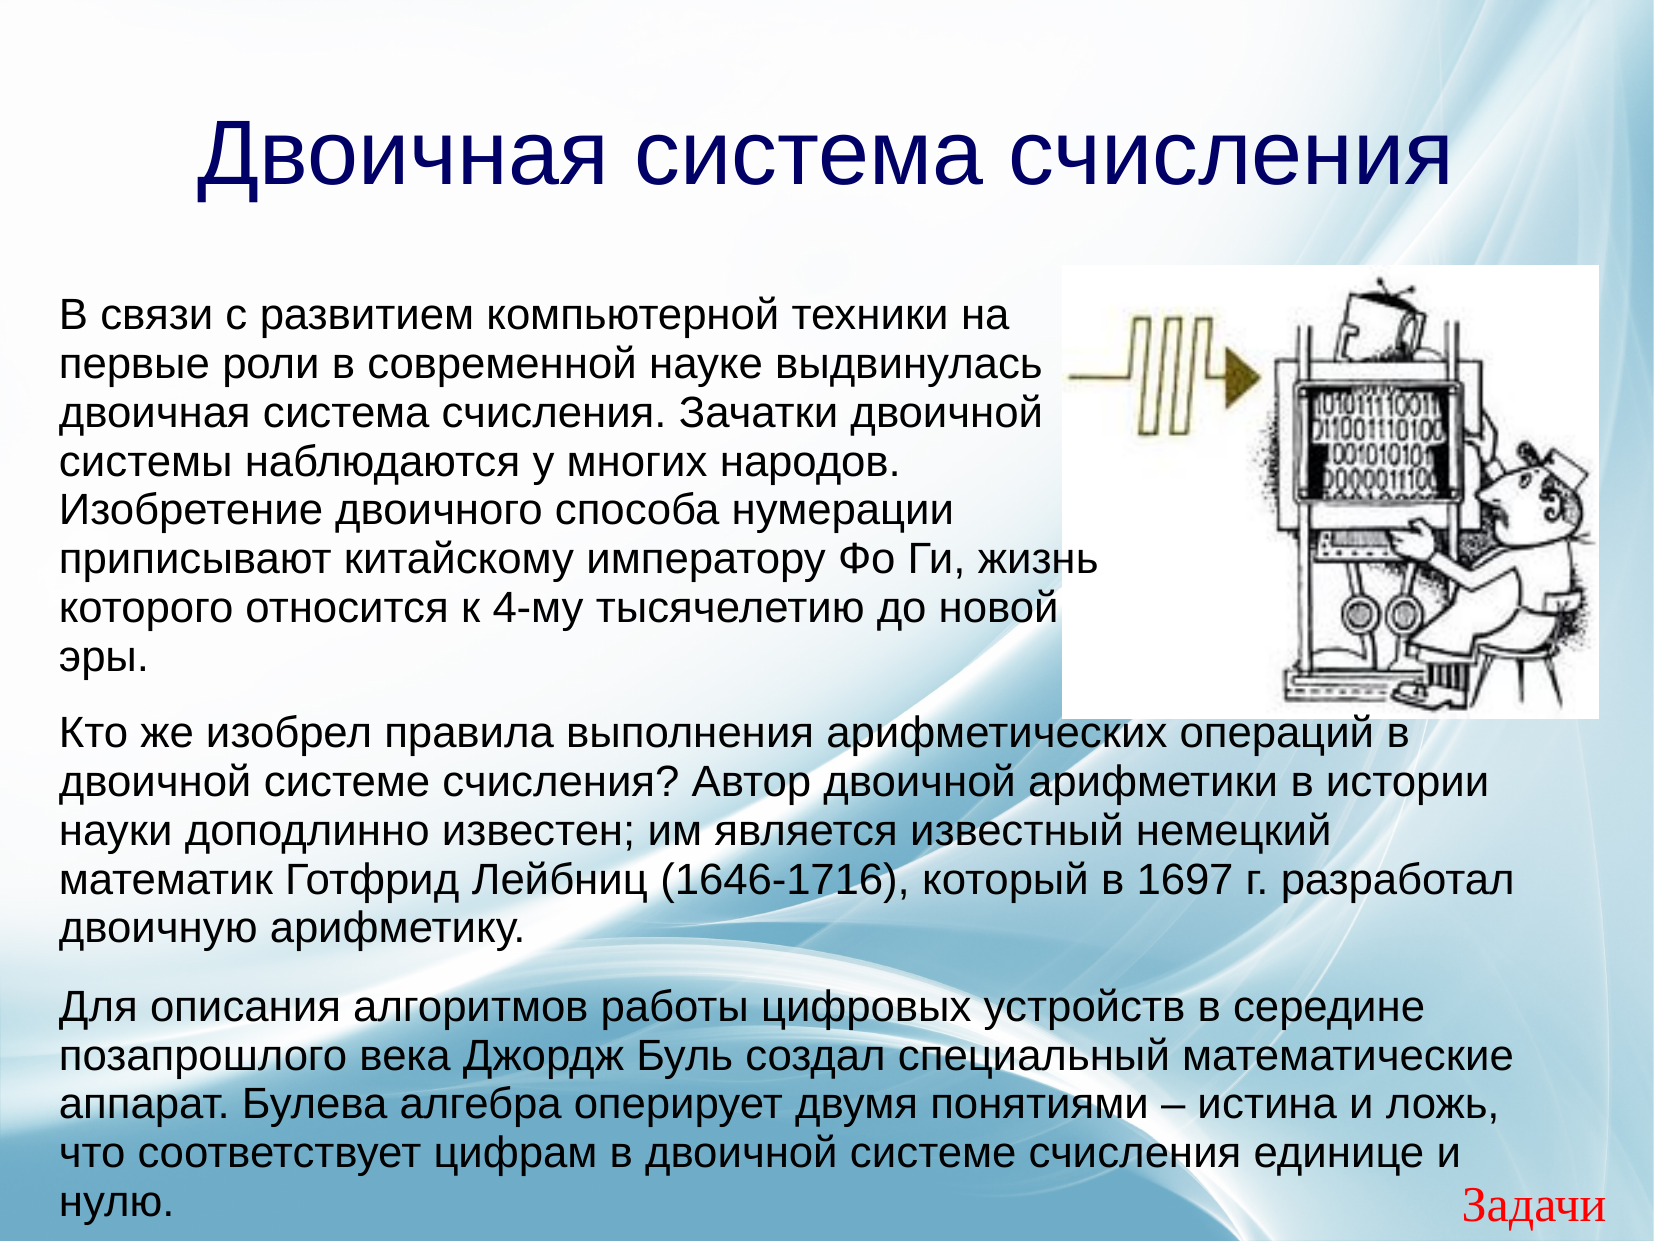

# Двоичная система счисления
В связи с развитием компьютерной техники на первые роли в современной науке выдвинулась двоичная система счисления. Зачатки двоичной системы наблюдаются у многих народов. Изобретение двоичного способа нумерации приписывают китайскому императору Фо Ги, жизнь которого относится к 4-му тысячелетию до новой эры.
Кто же изобрел правила выполнения арифметических операций в двоичной системе счисления? Автор двоичной арифметики в истории науки доподлинно известен; им является известный немецкий математик Готфрид Лейбниц (1646-1716), который в 1697 г. разработал двоичную арифметику.
Для описания алгоритмов работы цифровых устройств в середине позапрошлого века Джордж Буль создал специальный математические аппарат. Булева алгебра оперирует двумя понятиями – истина и ложь, что соответствует цифрам в двоичной системе счисления единице и нулю.
Задачи